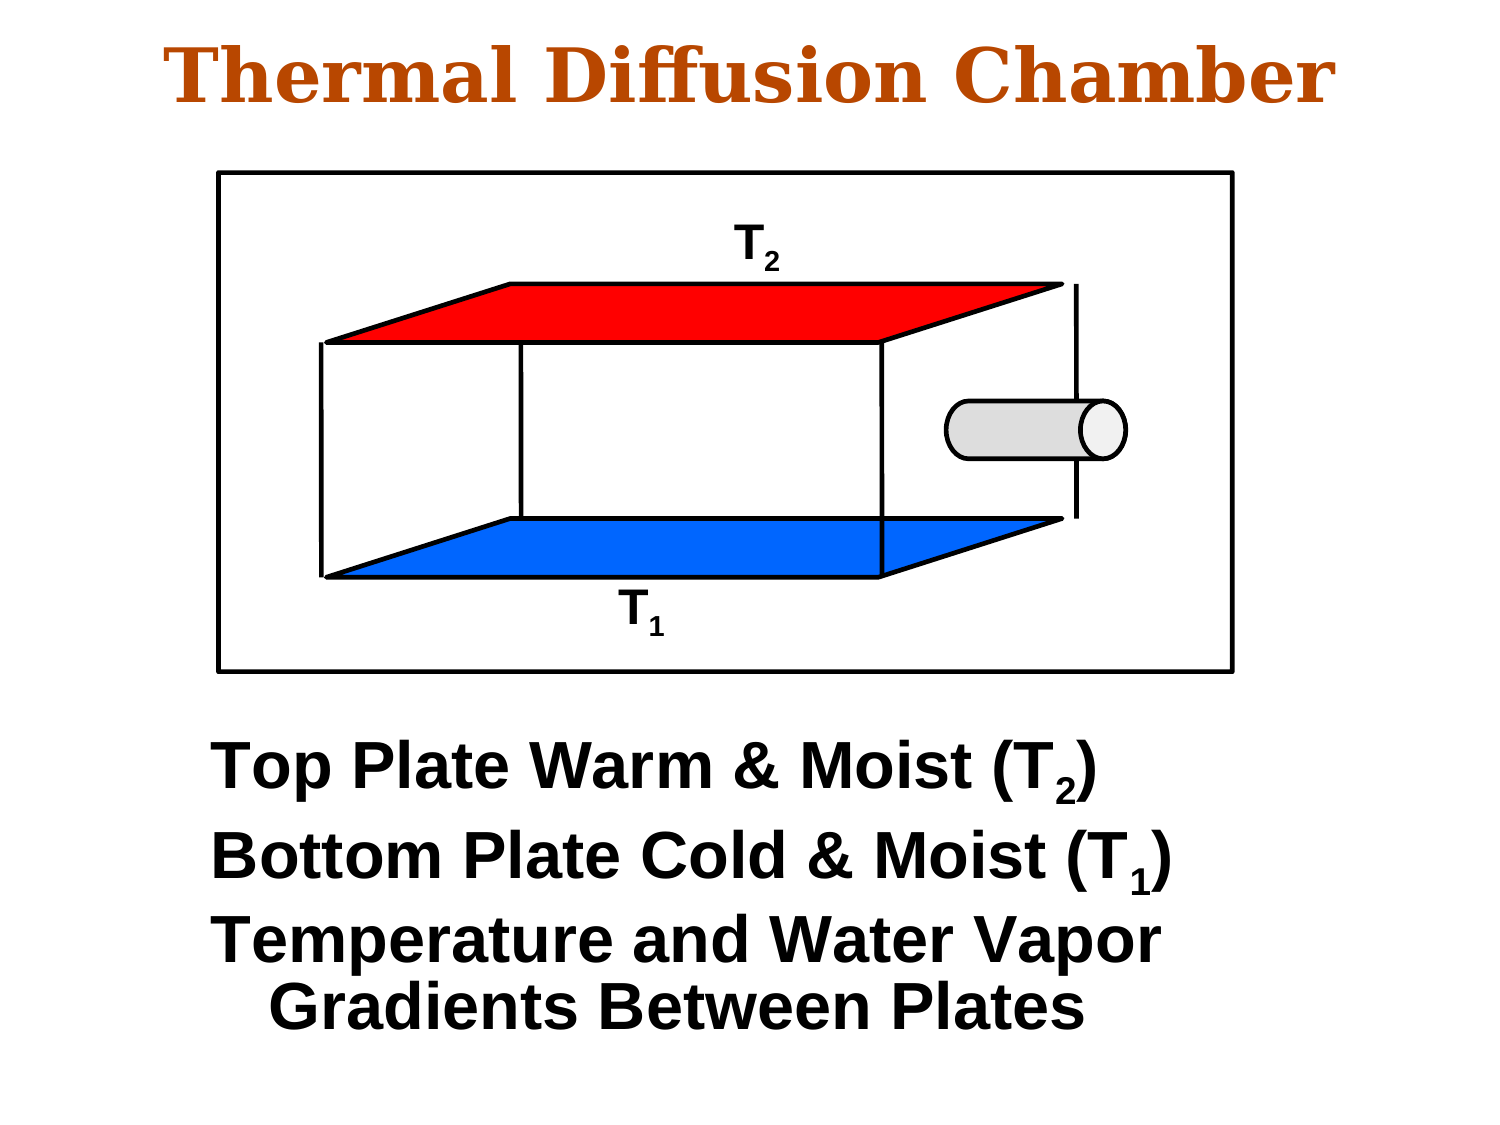

# Thermal Diffusion Chamber
T2
T1
Top Plate Warm & Moist (T2)
Bottom Plate Cold & Moist (T1)
Temperature and Water Vapor Gradients Between Plates